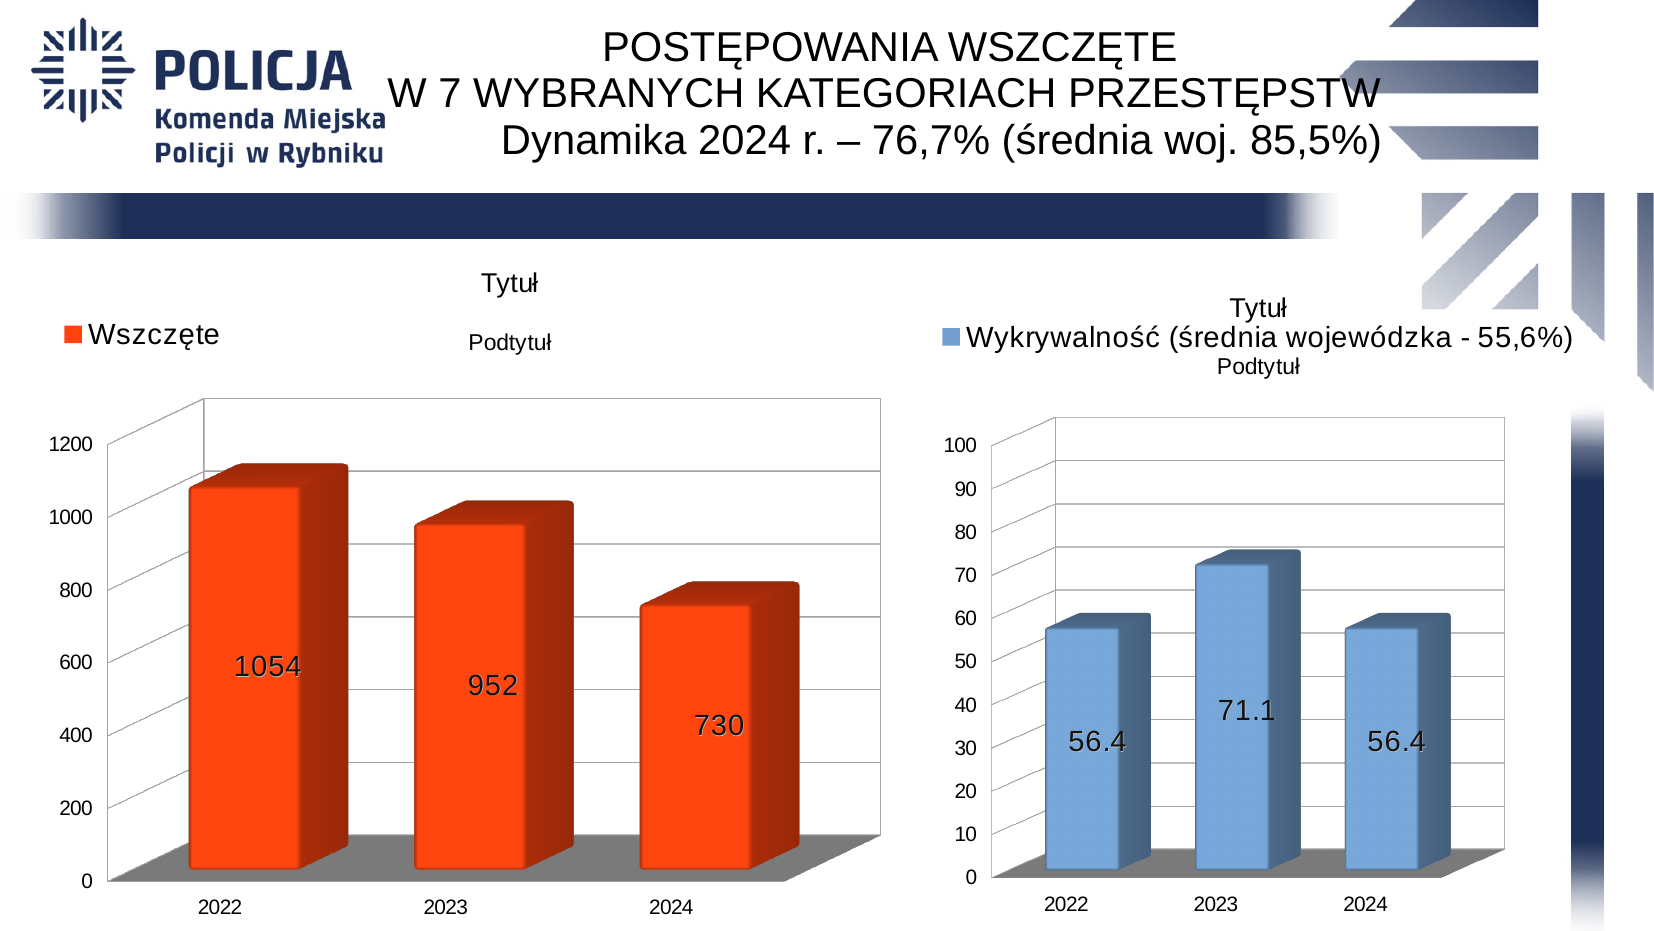

# POSTĘPOWANIA WSZCZĘTE W 7 WYBRANYCH KATEGORIACH PRZESTĘPSTW Dynamika 2024 r. – 76,7% (średnia woj. 85,5%)
[unsupported chart]
[unsupported chart]